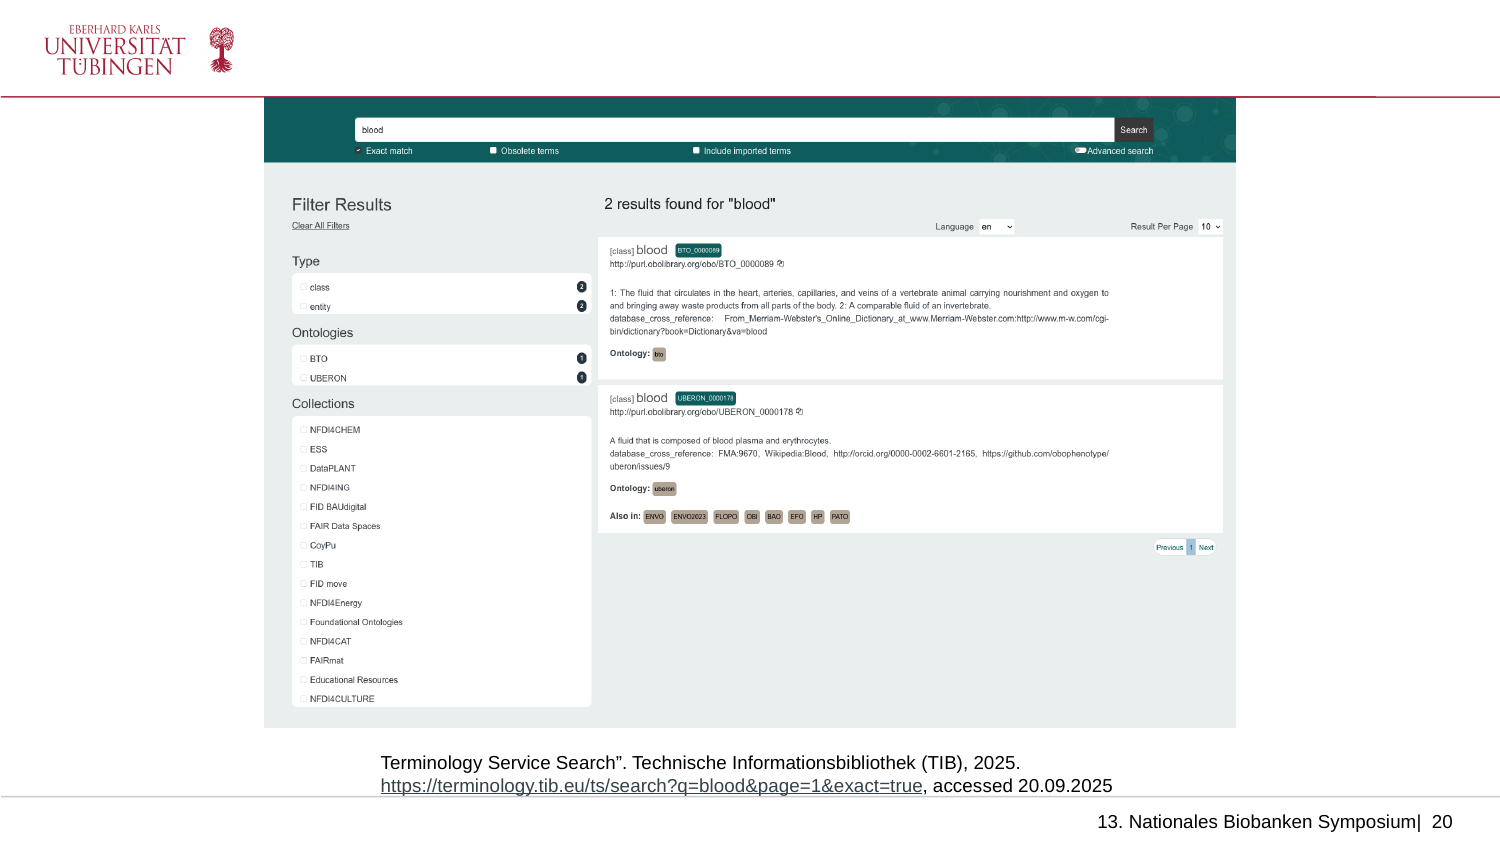

Terminology Service Search”. Technische Informationsbibliothek (TIB), 2025. https://terminology.tib.eu/ts/search?q=blood&page=1&exact=true, accessed 20.09.2025